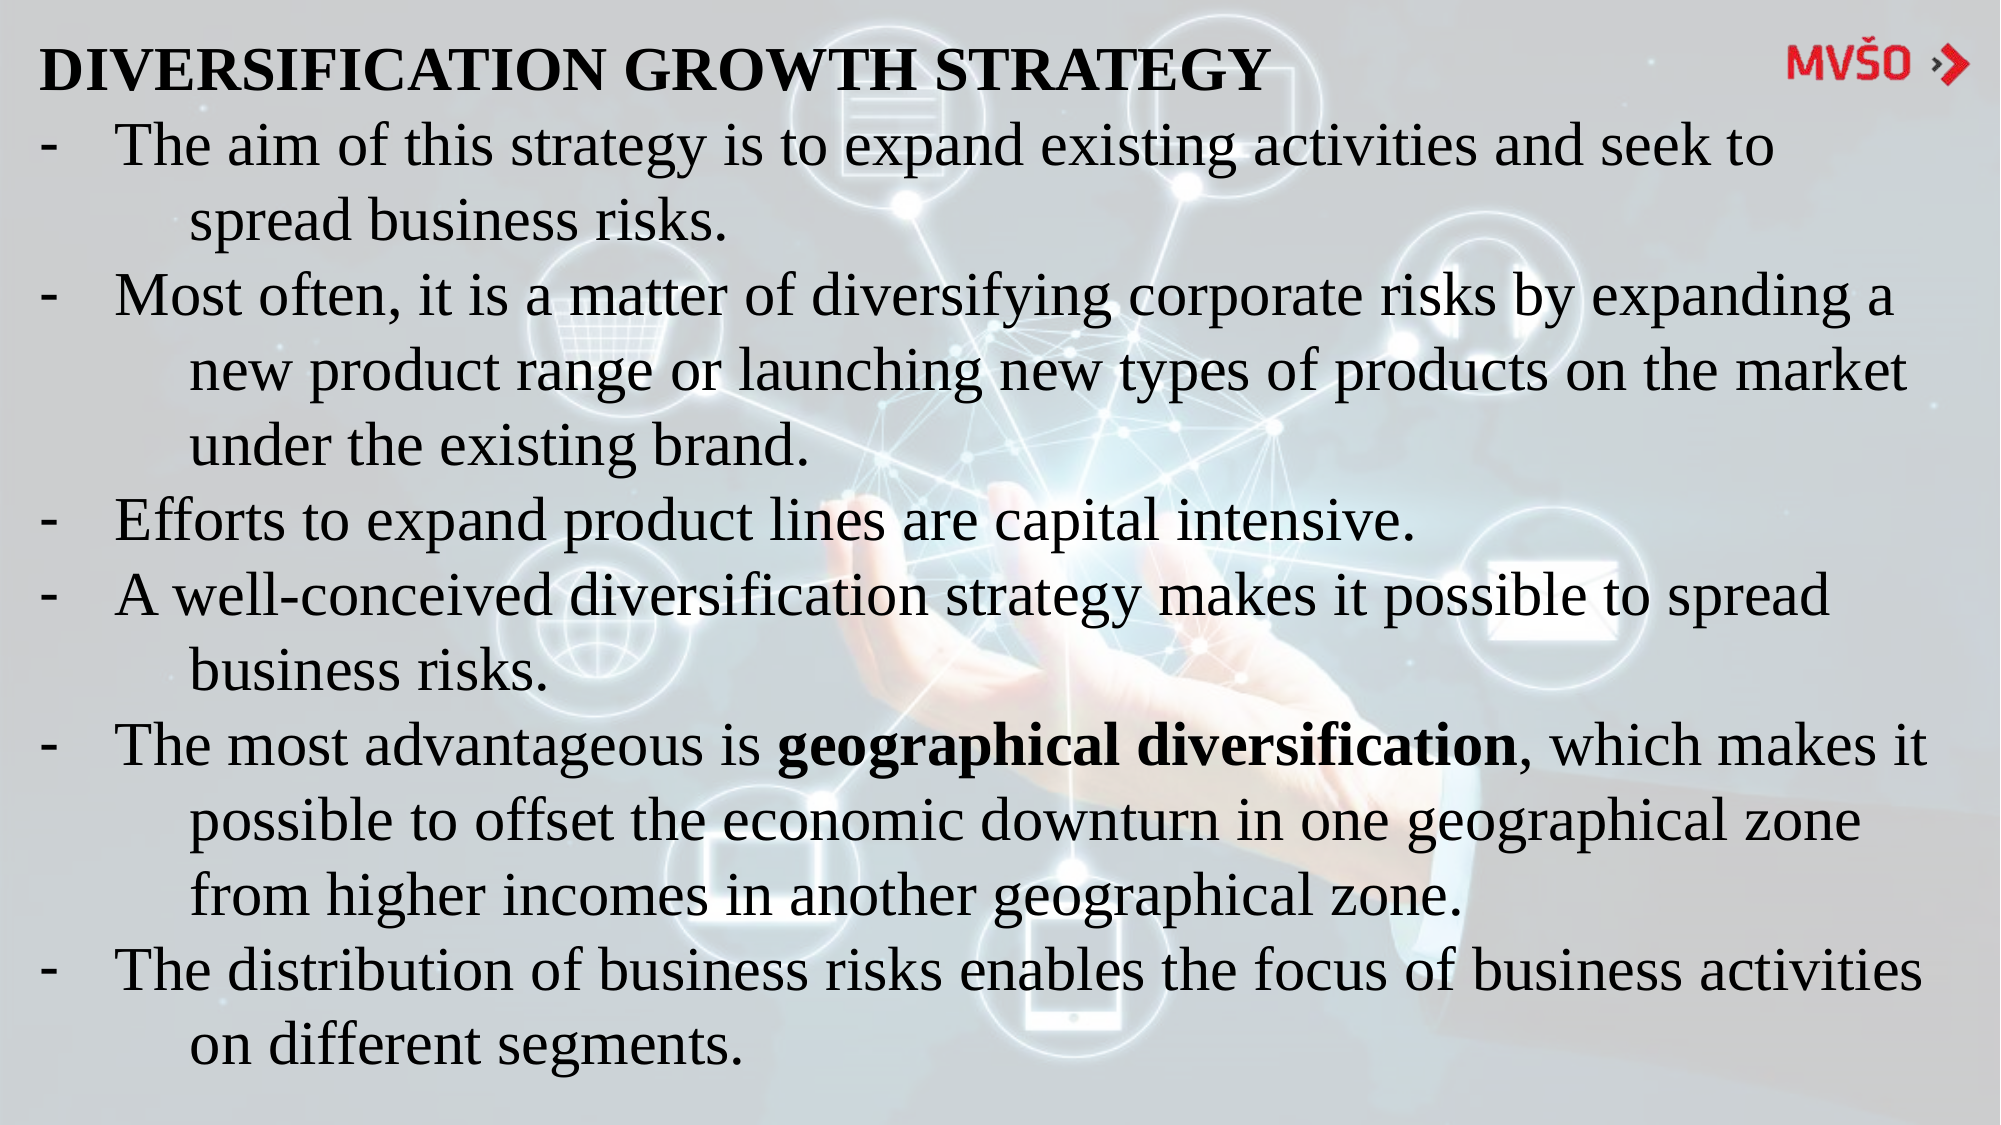

DIVERSIFICATION GROWTH STRATEGY
The aim of this strategy is to expand existing activities and seek to spread business risks.
Most often, it is a matter of diversifying corporate risks by expanding a new product range or launching new types of products on the market under the existing brand.
Efforts to expand product lines are capital intensive.
A well-conceived diversification strategy makes it possible to spread business risks.
The most advantageous is geographical diversification, which makes it possible to offset the economic downturn in one geographical zone from higher incomes in another geographical zone.
The distribution of business risks enables the focus of business activities on different segments.